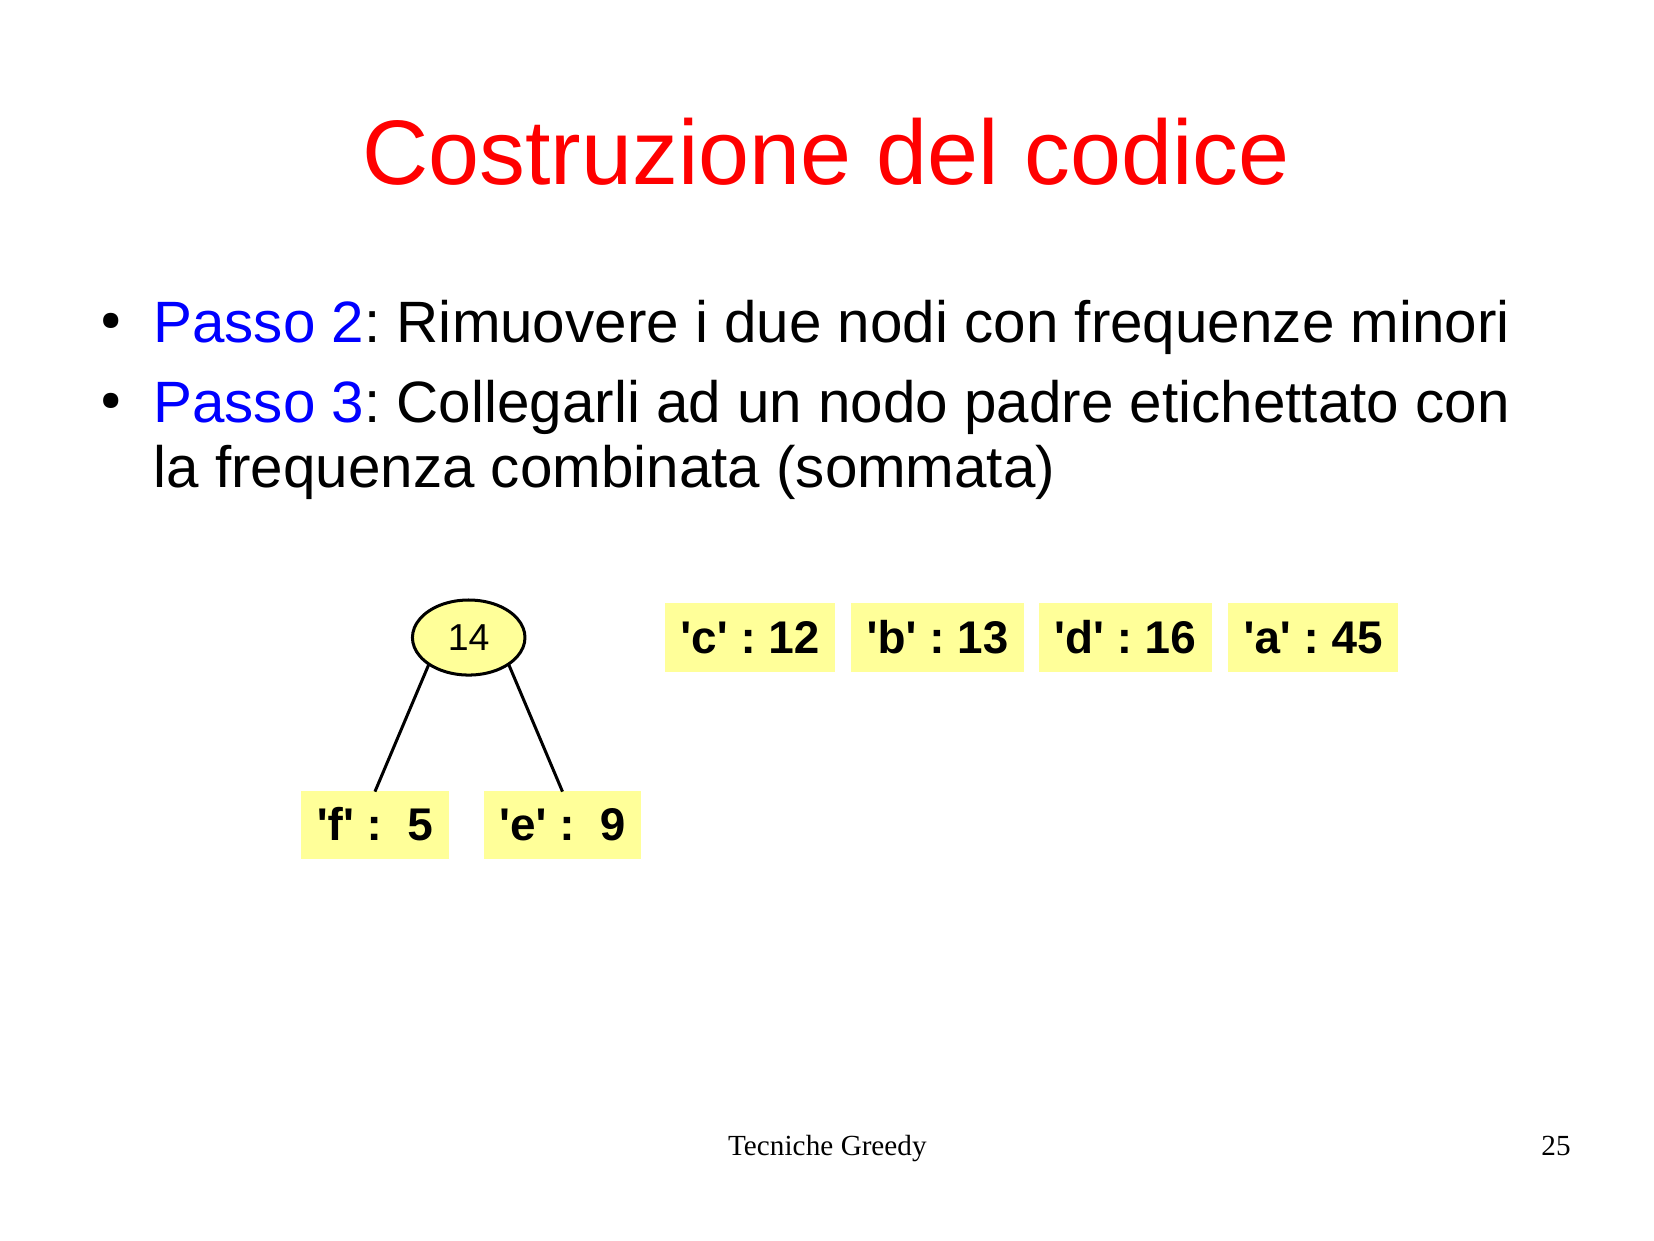

# Costruzione del codice
Passo 2: Rimuovere i due nodi con frequenze minori
Passo 3: Collegarli ad un nodo padre etichettato con la frequenza combinata (sommata)
14
'c' : 12
'b' : 13
'd' : 16
'a' : 45
'f' : 5
'e' : 9
Tecniche Greedy
25